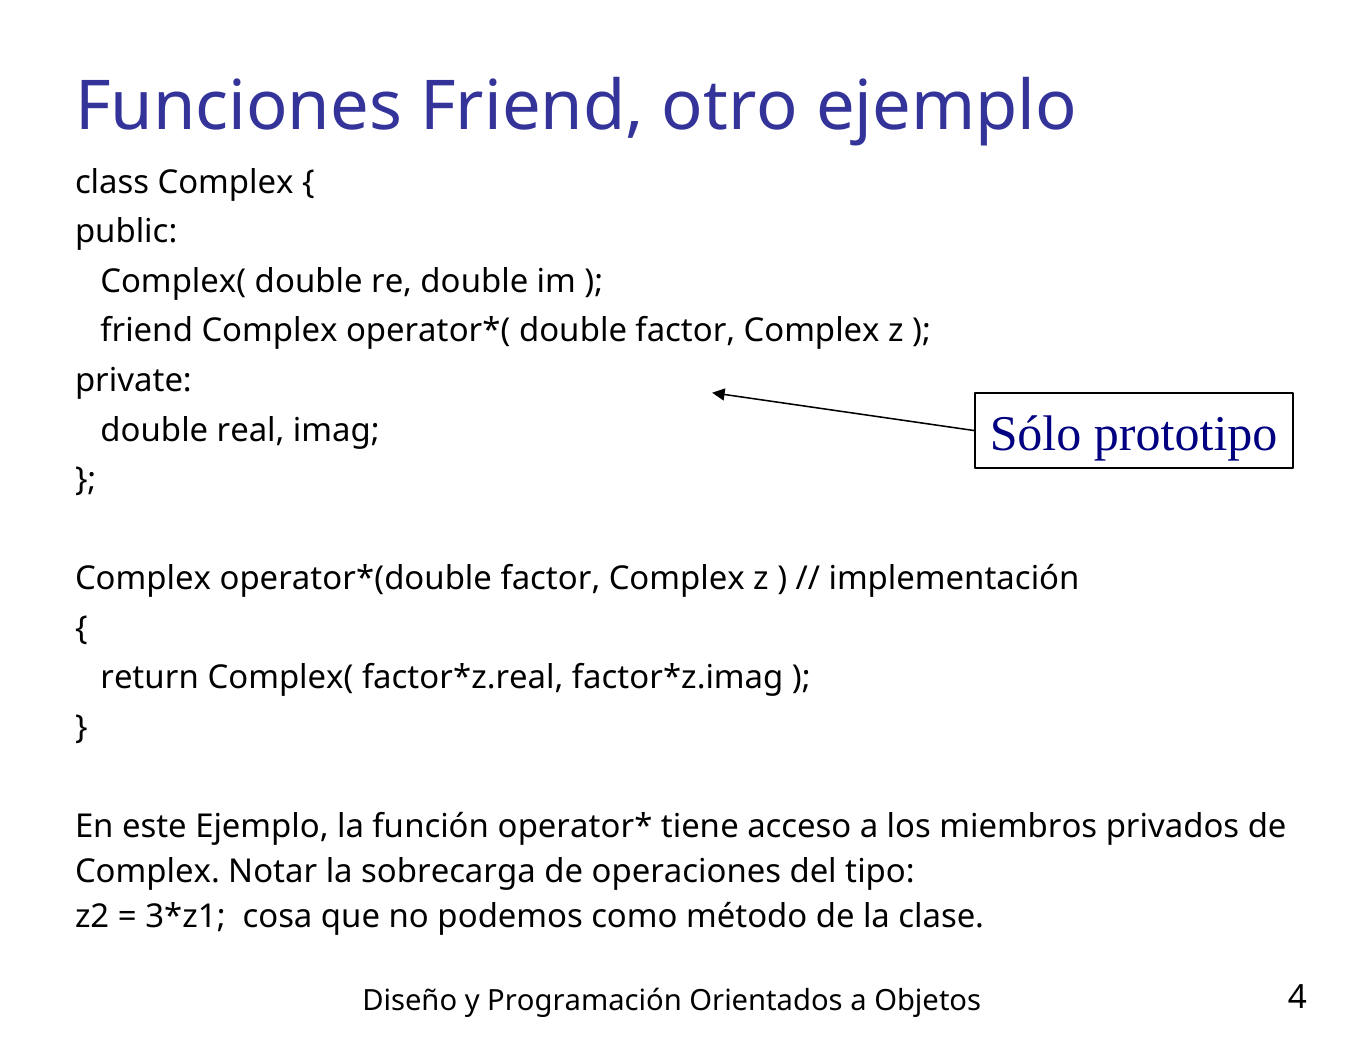

# Funciones Friend, otro ejemplo
class Complex {
public:
 Complex( double re, double im );
 friend Complex operator*( double factor, Complex z );
private:
 double real, imag;
};
Complex operator*(double factor, Complex z ) // implementación
{
 return Complex( factor*z.real, factor*z.imag );
}
En este Ejemplo, la función operator* tiene acceso a los miembros privados de Complex. Notar la sobrecarga de operaciones del tipo:
z2 = 3*z1; cosa que no podemos como método de la clase.
Sólo prototipo
Diseño y Programación Orientados a Objetos
4